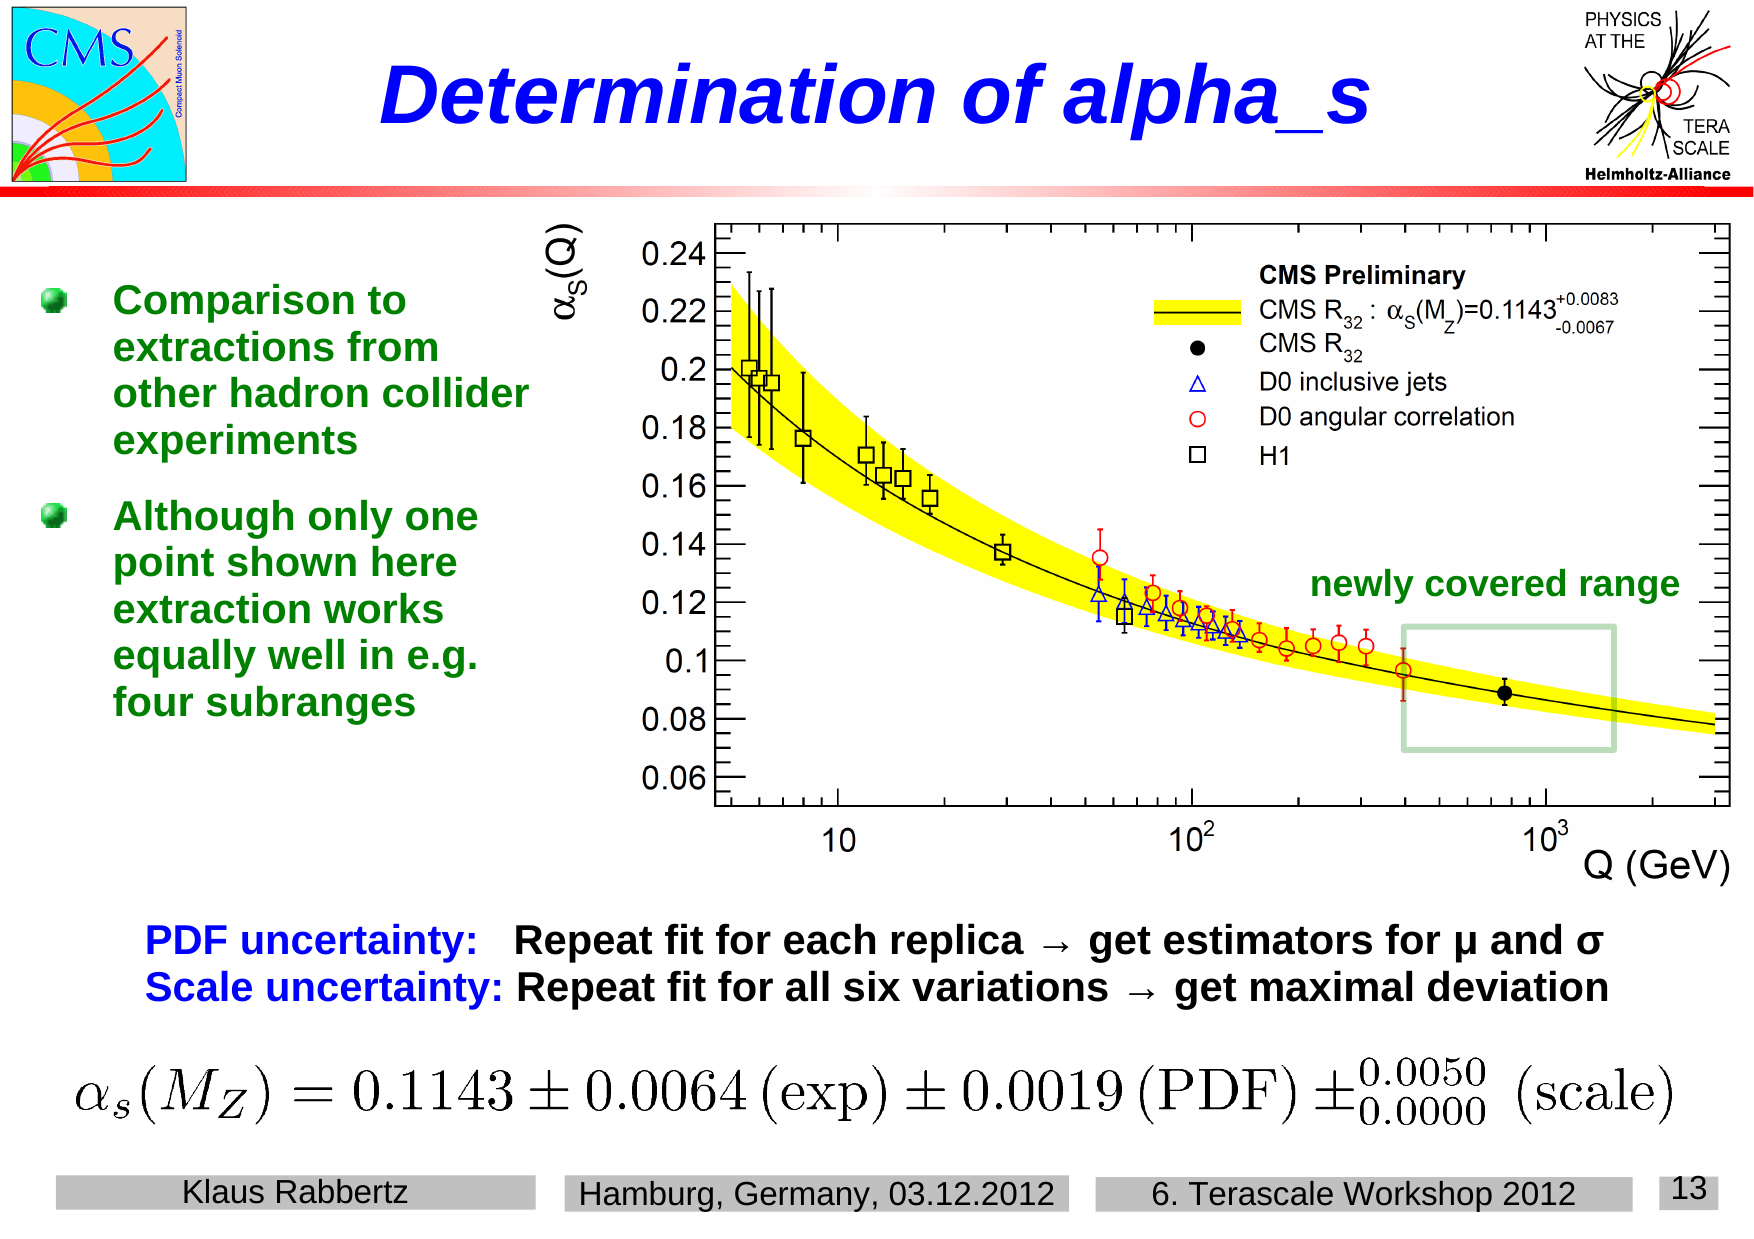

# Determination of alpha_s
Comparison to extractions from other hadron collider experiments
Although only one point shown here extraction works equally well in e.g. four subranges
newly covered range
PDF uncertainty: Repeat fit for each replica → get estimators for μ and σ
Scale uncertainty: Repeat fit for all six variations → get maximal deviation